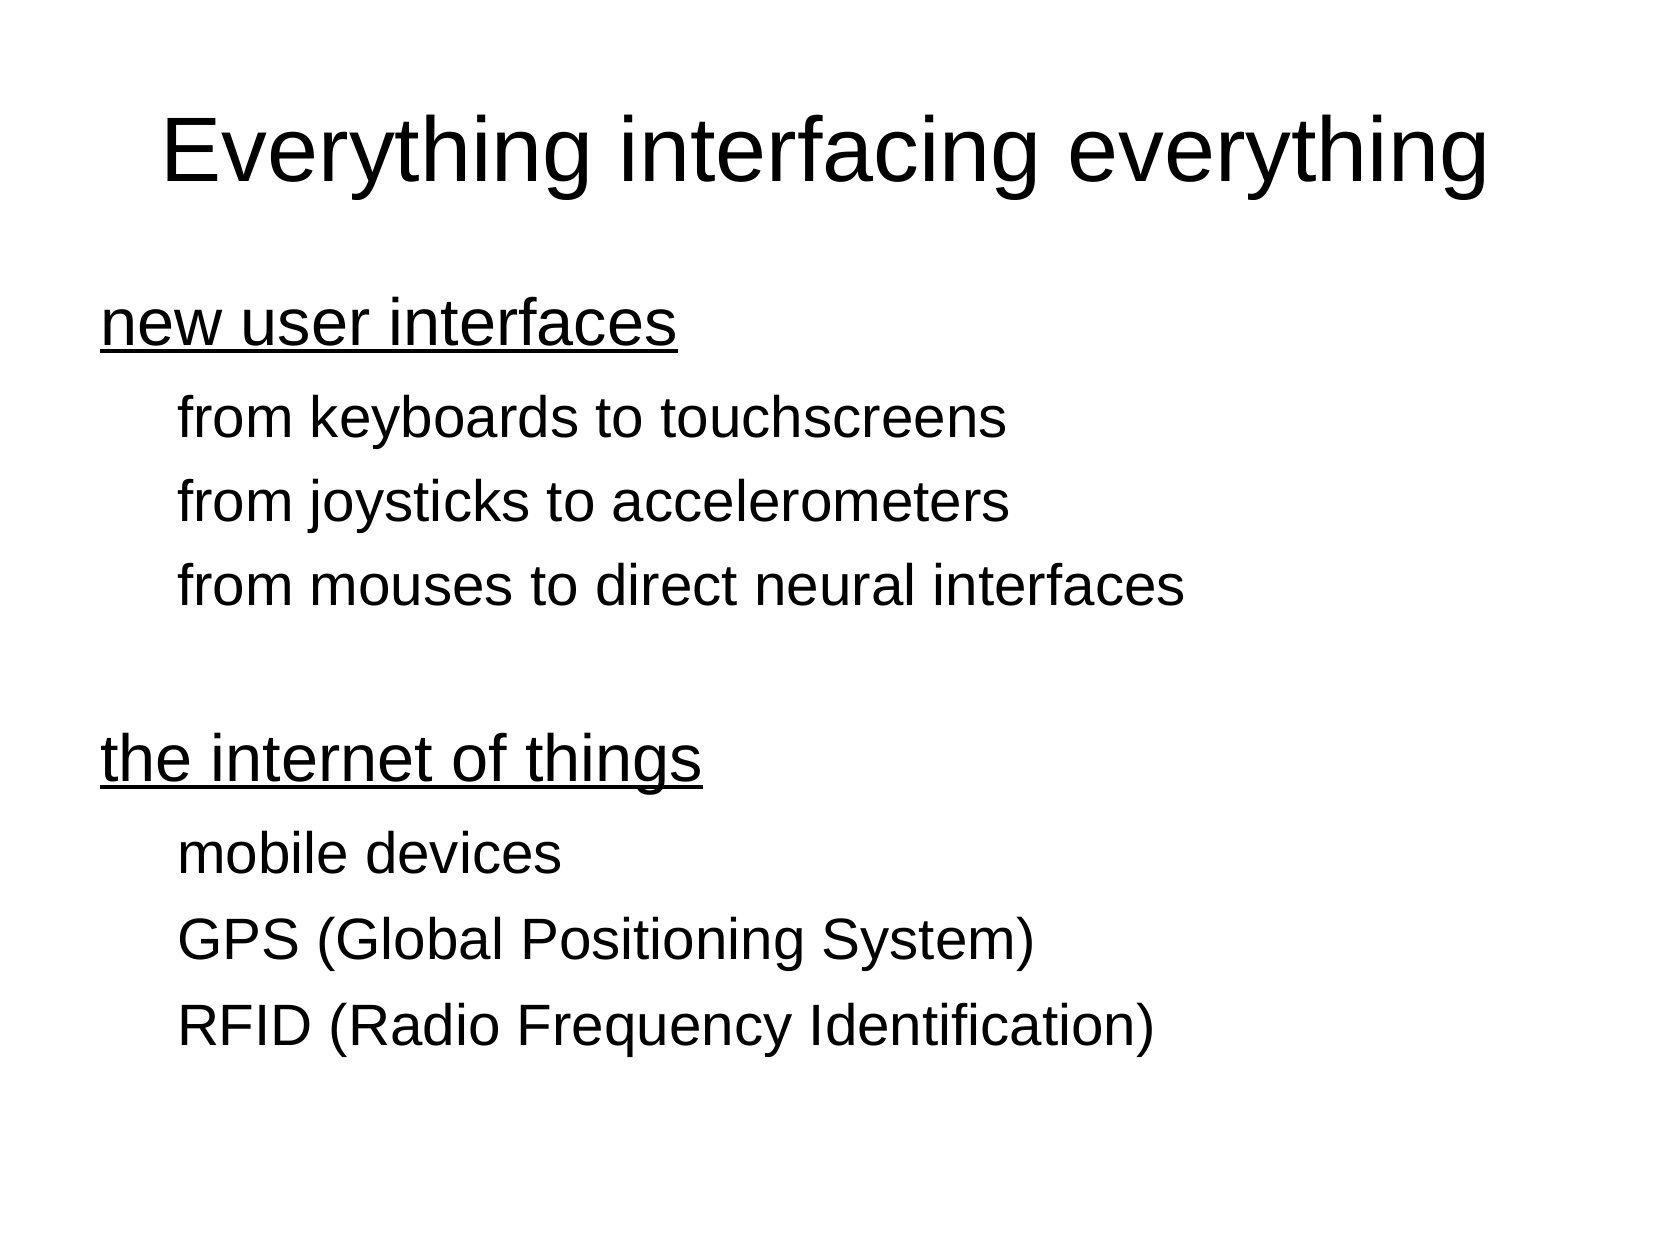

# Everything interfacing everything
new user interfaces
from keyboards to touchscreens
from joysticks to accelerometers
from mouses to direct neural interfaces
the internet of things
mobile devices
GPS (Global Positioning System)‏
RFID (Radio Frequency Identification)‏